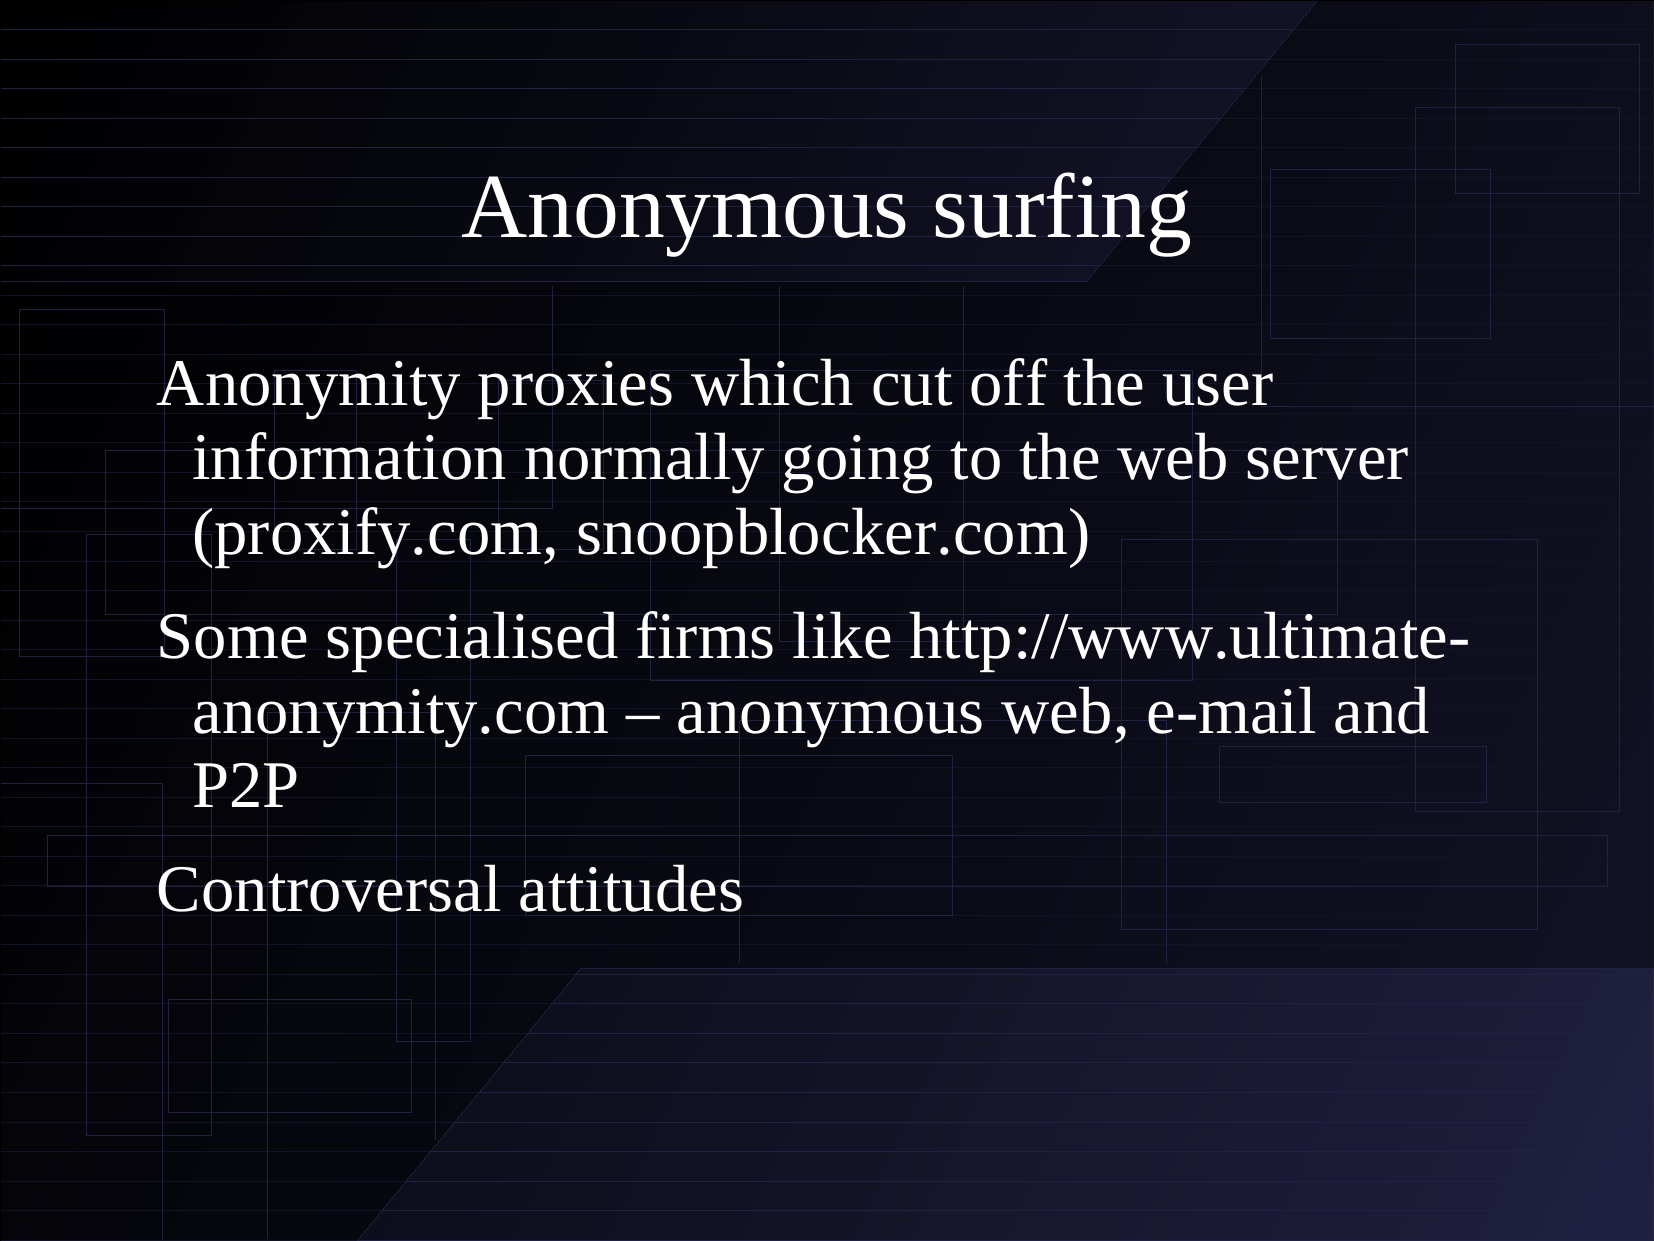

# Anonymous surfing
Anonymity proxies which cut off the user information normally going to the web server (proxify.com, snoopblocker.com)
Some specialised firms like http://www.ultimate-anonymity.com – anonymous web, e-mail and P2P
Controversal attitudes